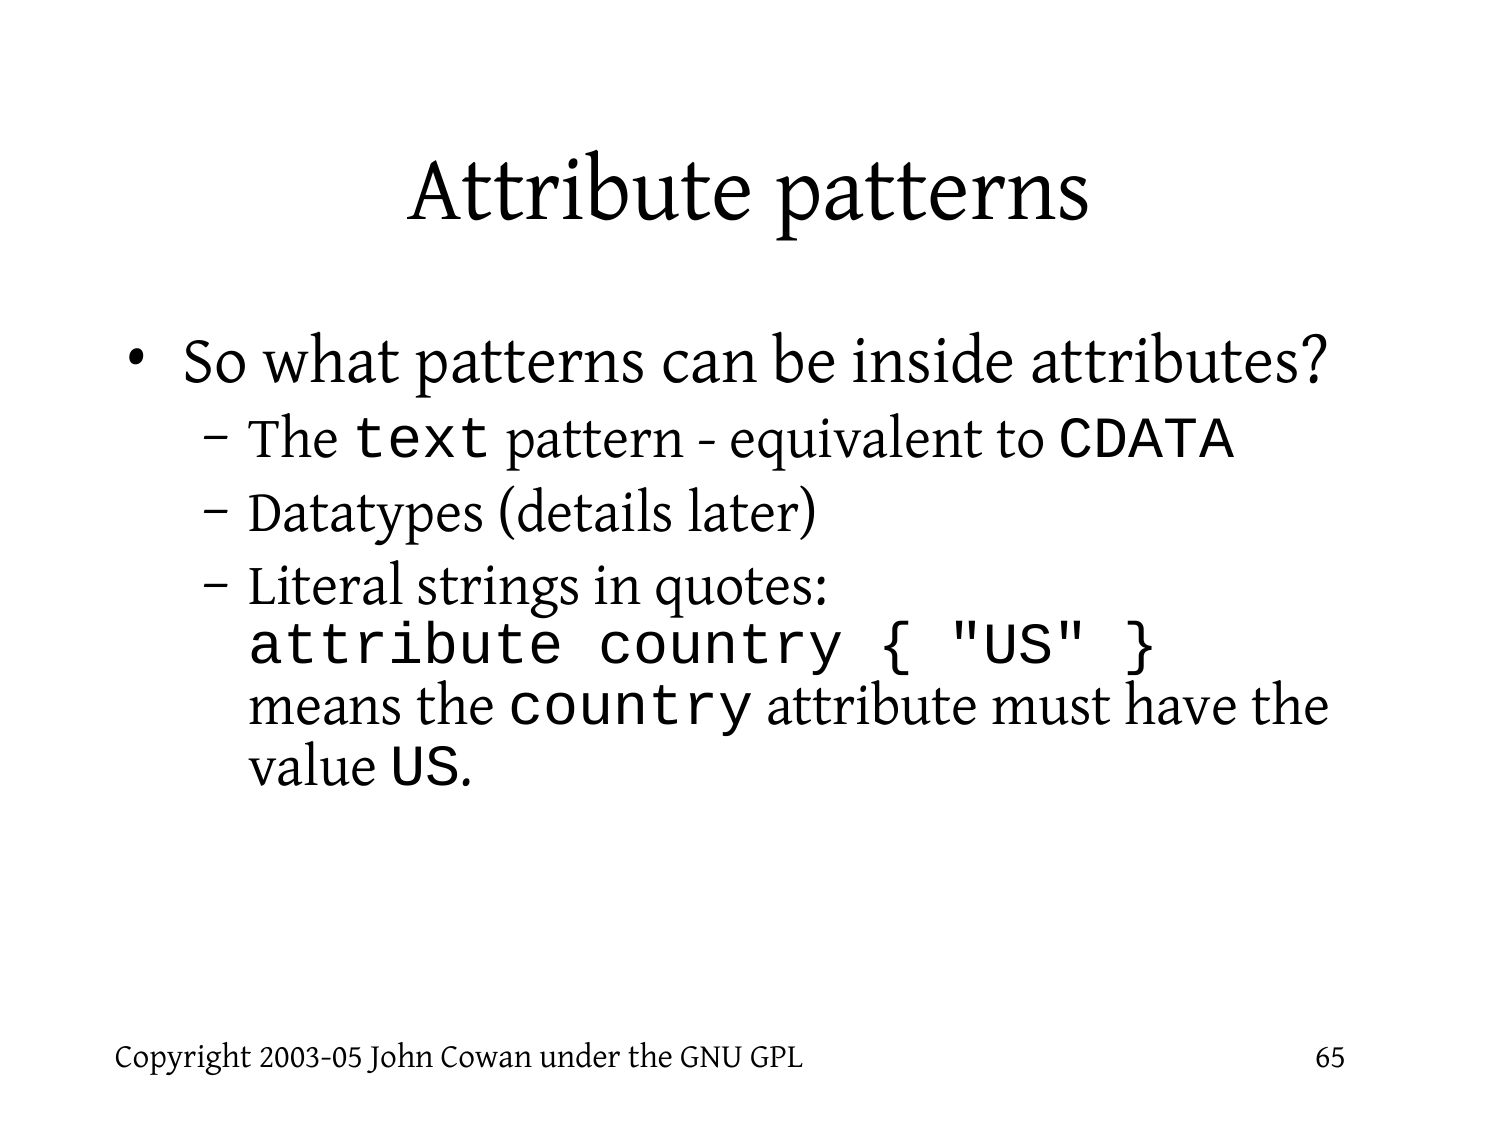

# Attribute patterns
So what patterns can be inside attributes?
The text pattern - equivalent to CDATA
Datatypes (details later)
Literal strings in quotes:
attribute country { "US" }
means the country attribute must have the value US.